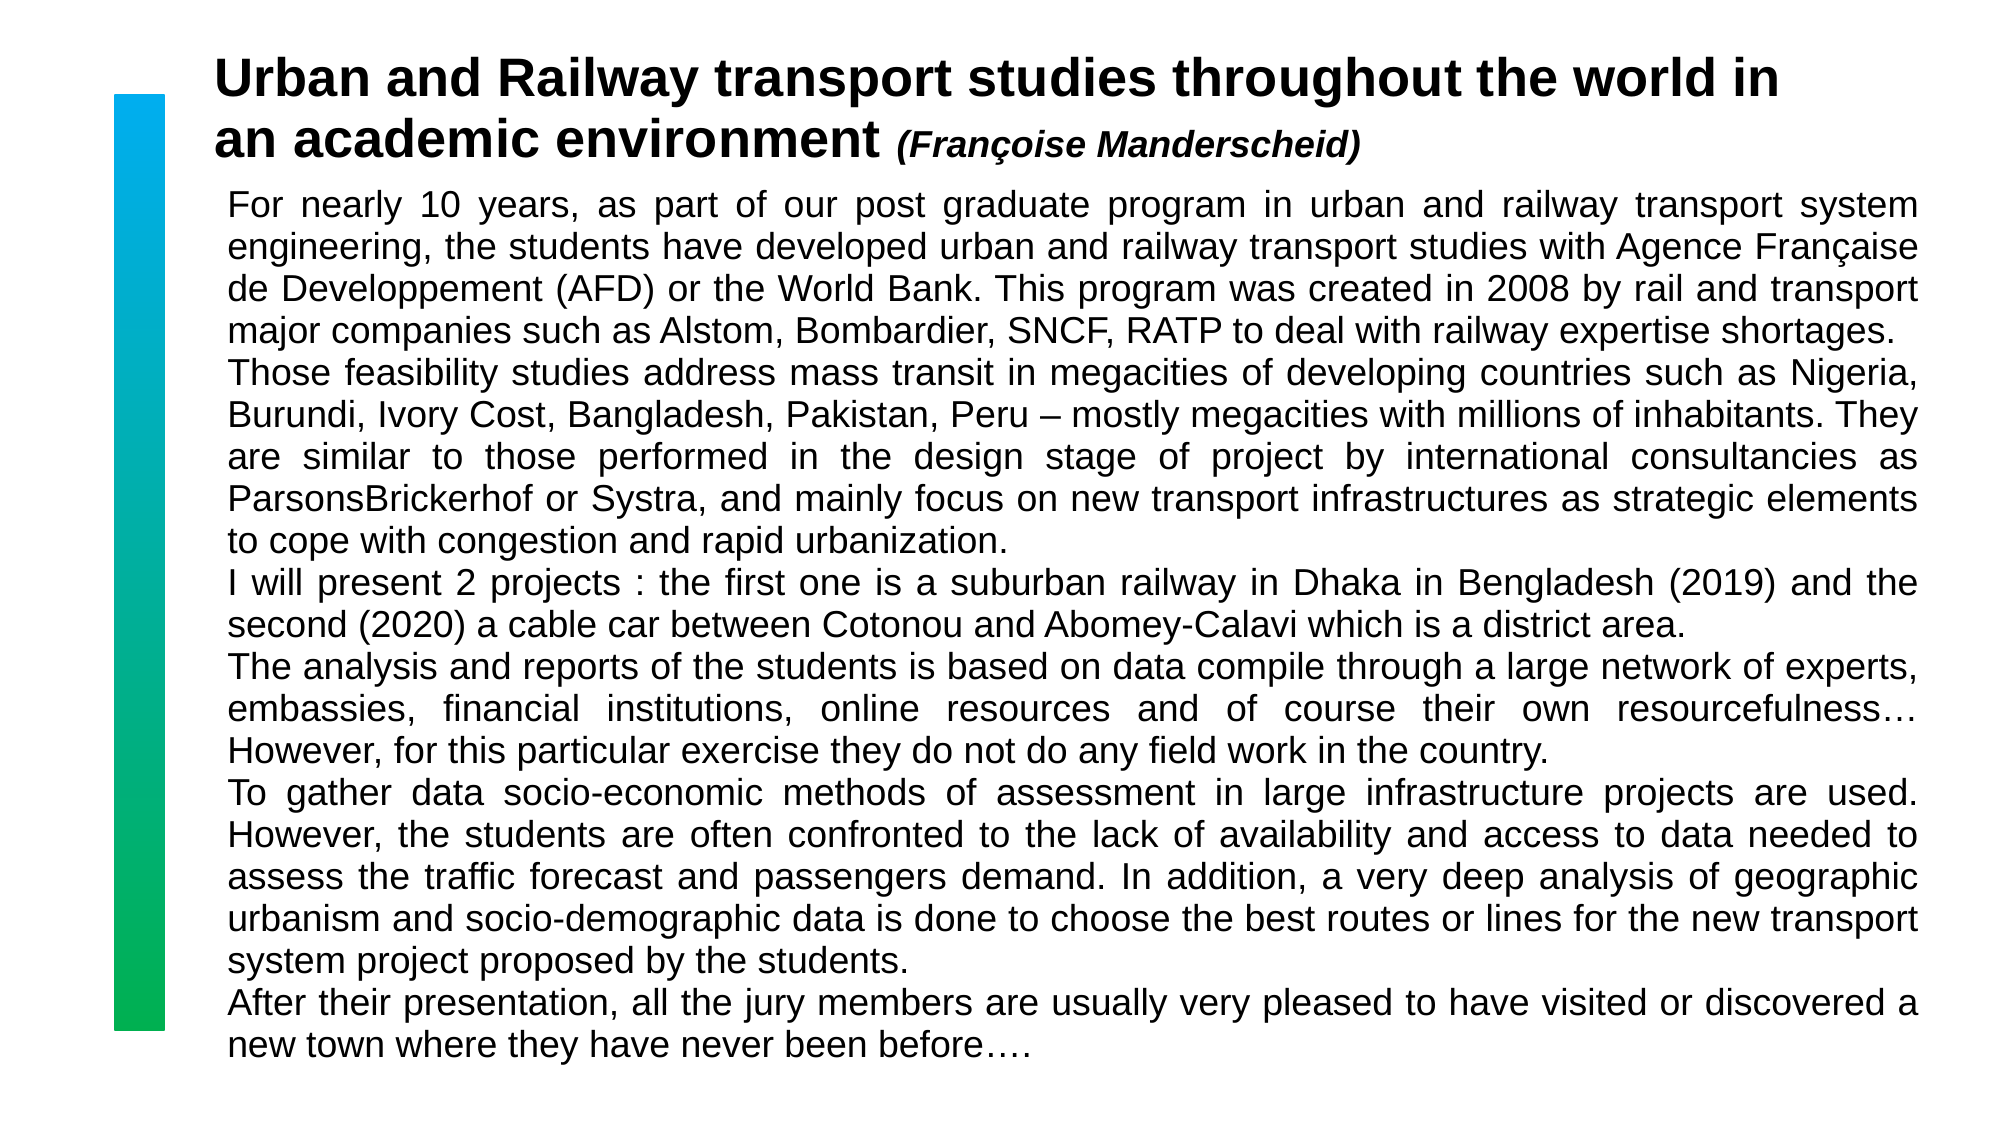

Urban and Railway transport studies throughout the world in an academic environment (Françoise Manderscheid)
For nearly 10 years, as part of our post graduate program in urban and railway transport system engineering, the students have developed urban and railway transport studies with Agence Française de Developpement (AFD) or the World Bank. This program was created in 2008 by rail and transport major companies such as Alstom, Bombardier, SNCF, RATP to deal with railway expertise shortages.
Those feasibility studies address mass transit in megacities of developing countries such as Nigeria, Burundi, Ivory Cost, Bangladesh, Pakistan, Peru – mostly megacities with millions of inhabitants. They are similar to those performed in the design stage of project by international consultancies as ParsonsBrickerhof or Systra, and mainly focus on new transport infrastructures as strategic elements to cope with congestion and rapid urbanization.
I will present 2 projects : the first one is a suburban railway in Dhaka in Bengladesh (2019) and the second (2020) a cable car between Cotonou and Abomey-Calavi which is a district area.
The analysis and reports of the students is based on data compile through a large network of experts, embassies, financial institutions, online resources and of course their own resourcefulness… However, for this particular exercise they do not do any field work in the country.
To gather data socio-economic methods of assessment in large infrastructure projects are used. However, the students are often confronted to the lack of availability and access to data needed to assess the traffic forecast and passengers demand. In addition, a very deep analysis of geographic urbanism and socio-demographic data is done to choose the best routes or lines for the new transport system project proposed by the students.
After their presentation, all the jury members are usually very pleased to have visited or discovered a new town where they have never been before….